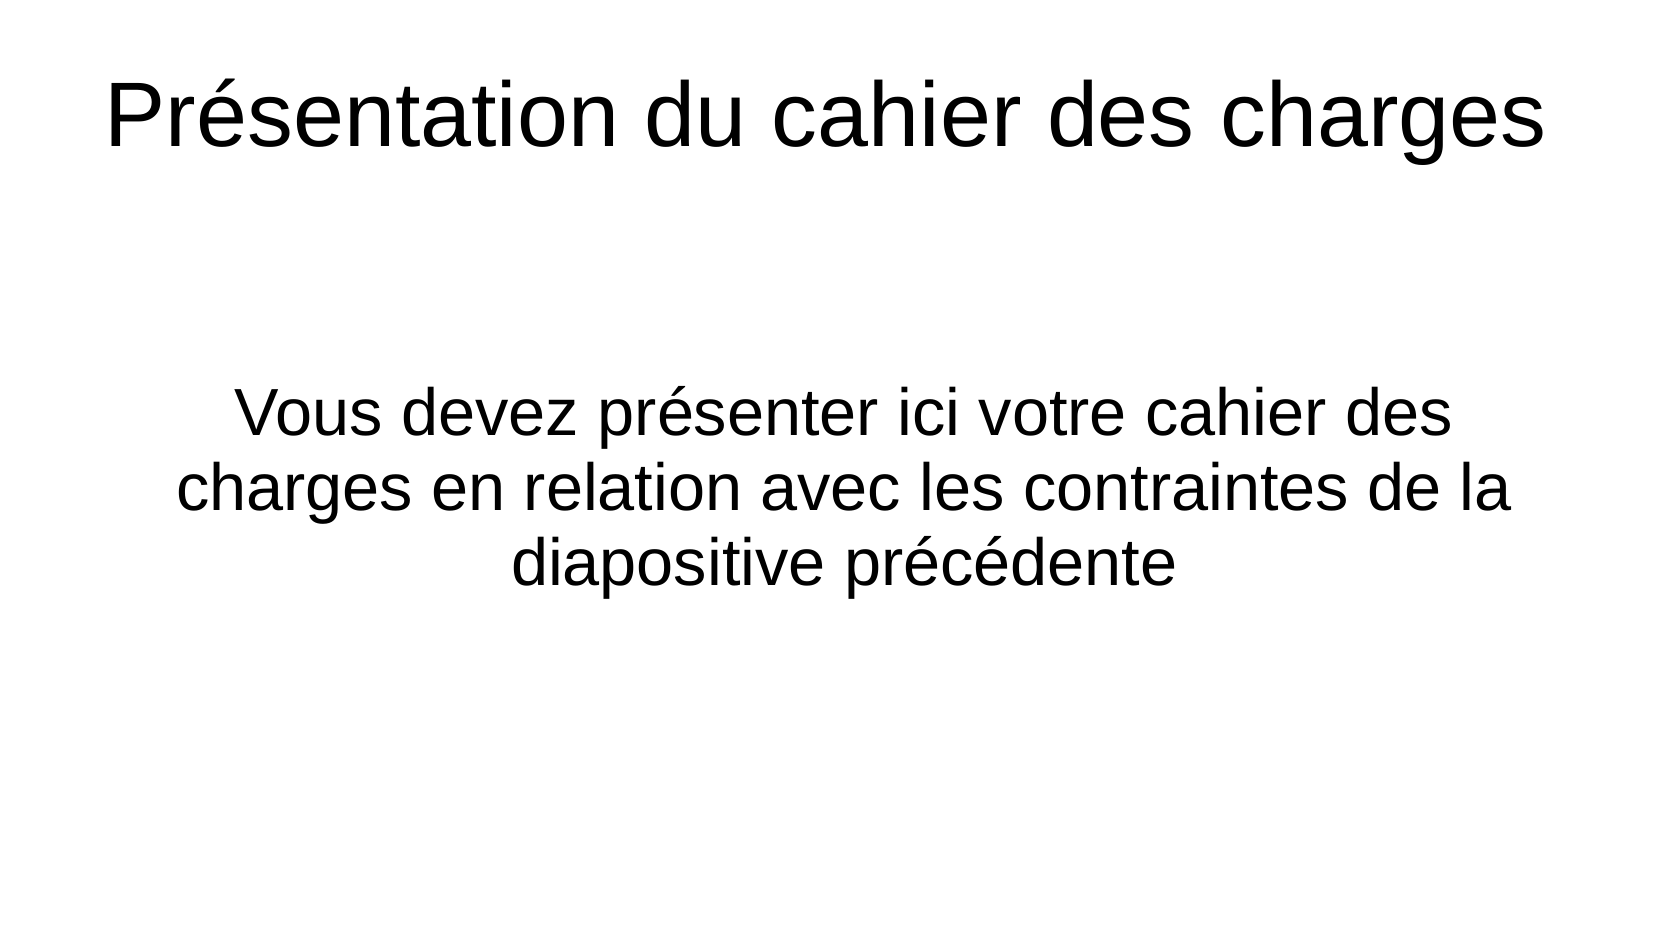

# Présentation du cahier des charges
Vous devez présenter ici votre cahier des charges en relation avec les contraintes de la diapositive précédente